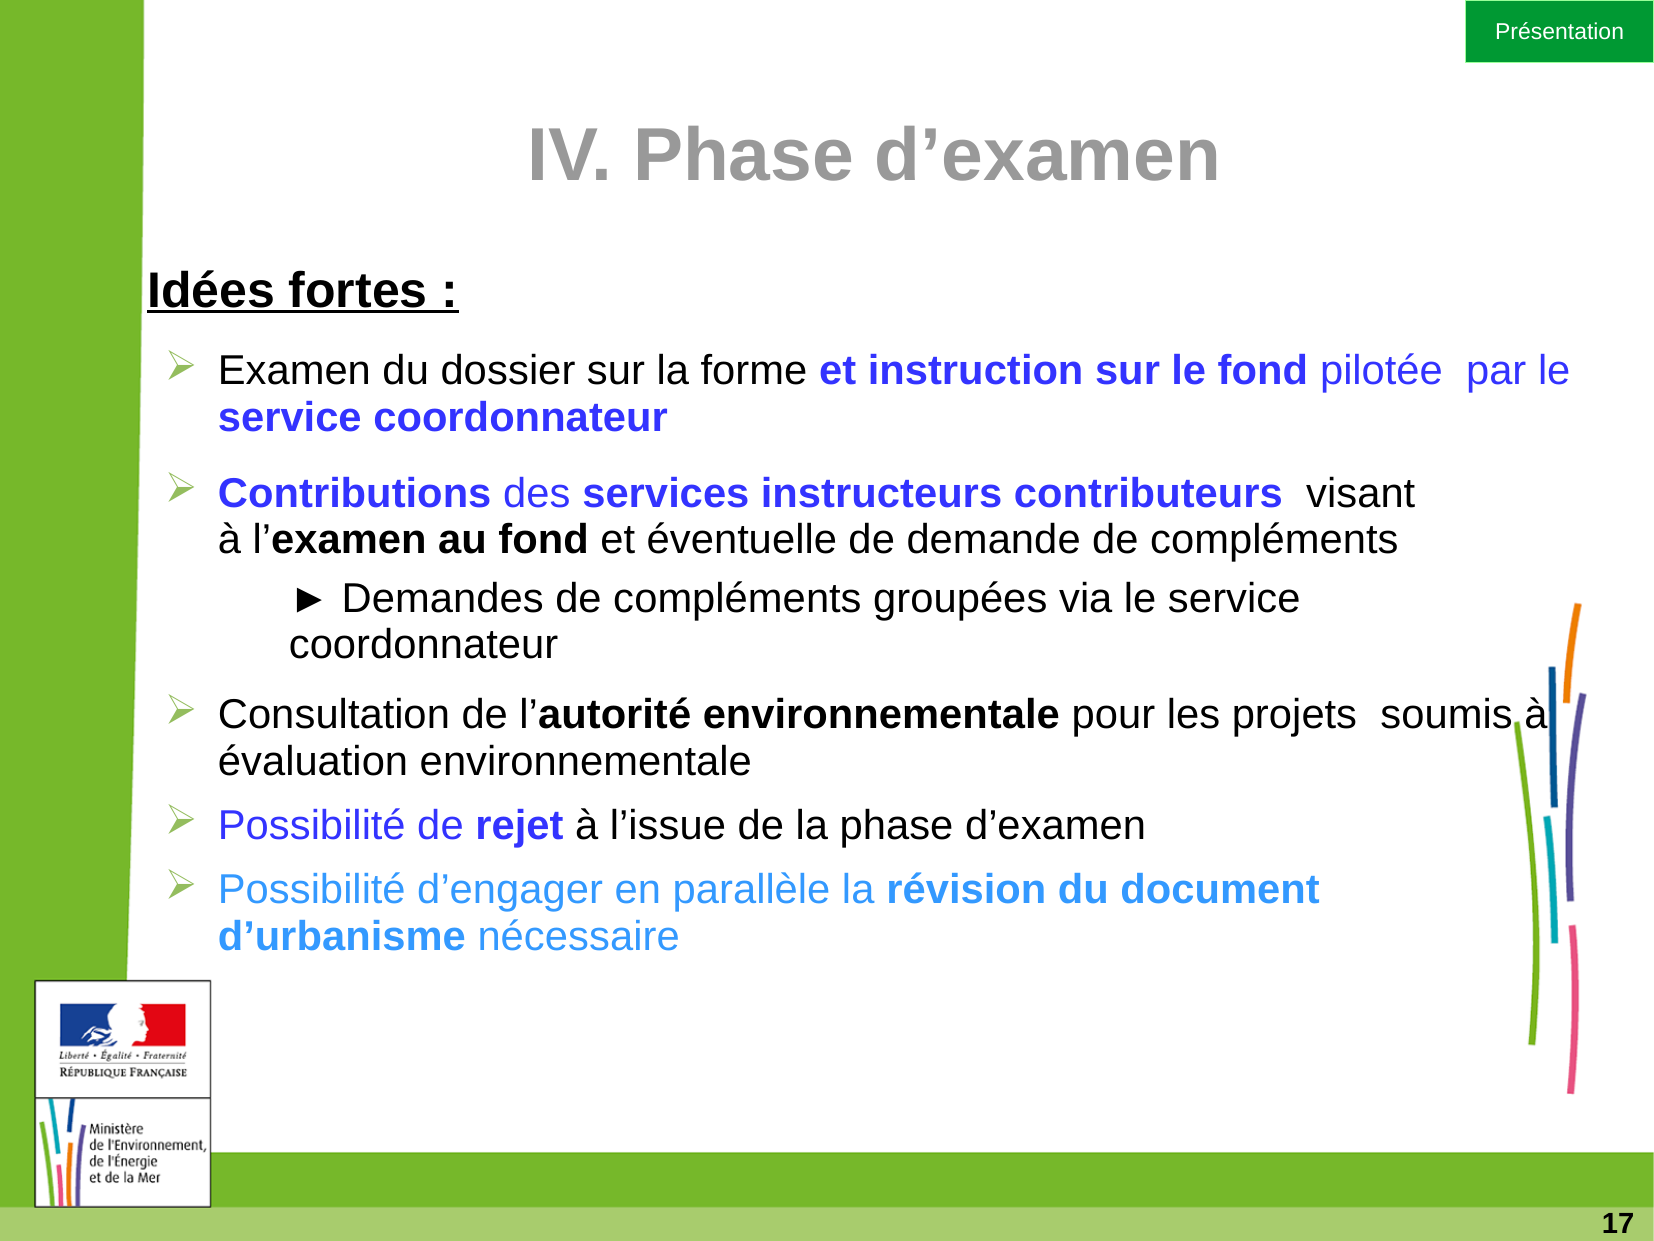

Présentation
# IV. Phase d’examen
Idées fortes :
Examen du dossier sur la forme et instruction sur le fond pilotée par le service coordonnateur
Contributions des services instructeurs contributeurs visant à l’examen au fond et éventuelle de demande de compléments
► Demandes de compléments groupées via le service coordonnateur
Consultation de l’autorité environnementale pour les projets soumis à évaluation environnementale
Possibilité de rejet à l’issue de la phase d’examen
Possibilité d’engager en parallèle la révision du document d’urbanisme nécessaire